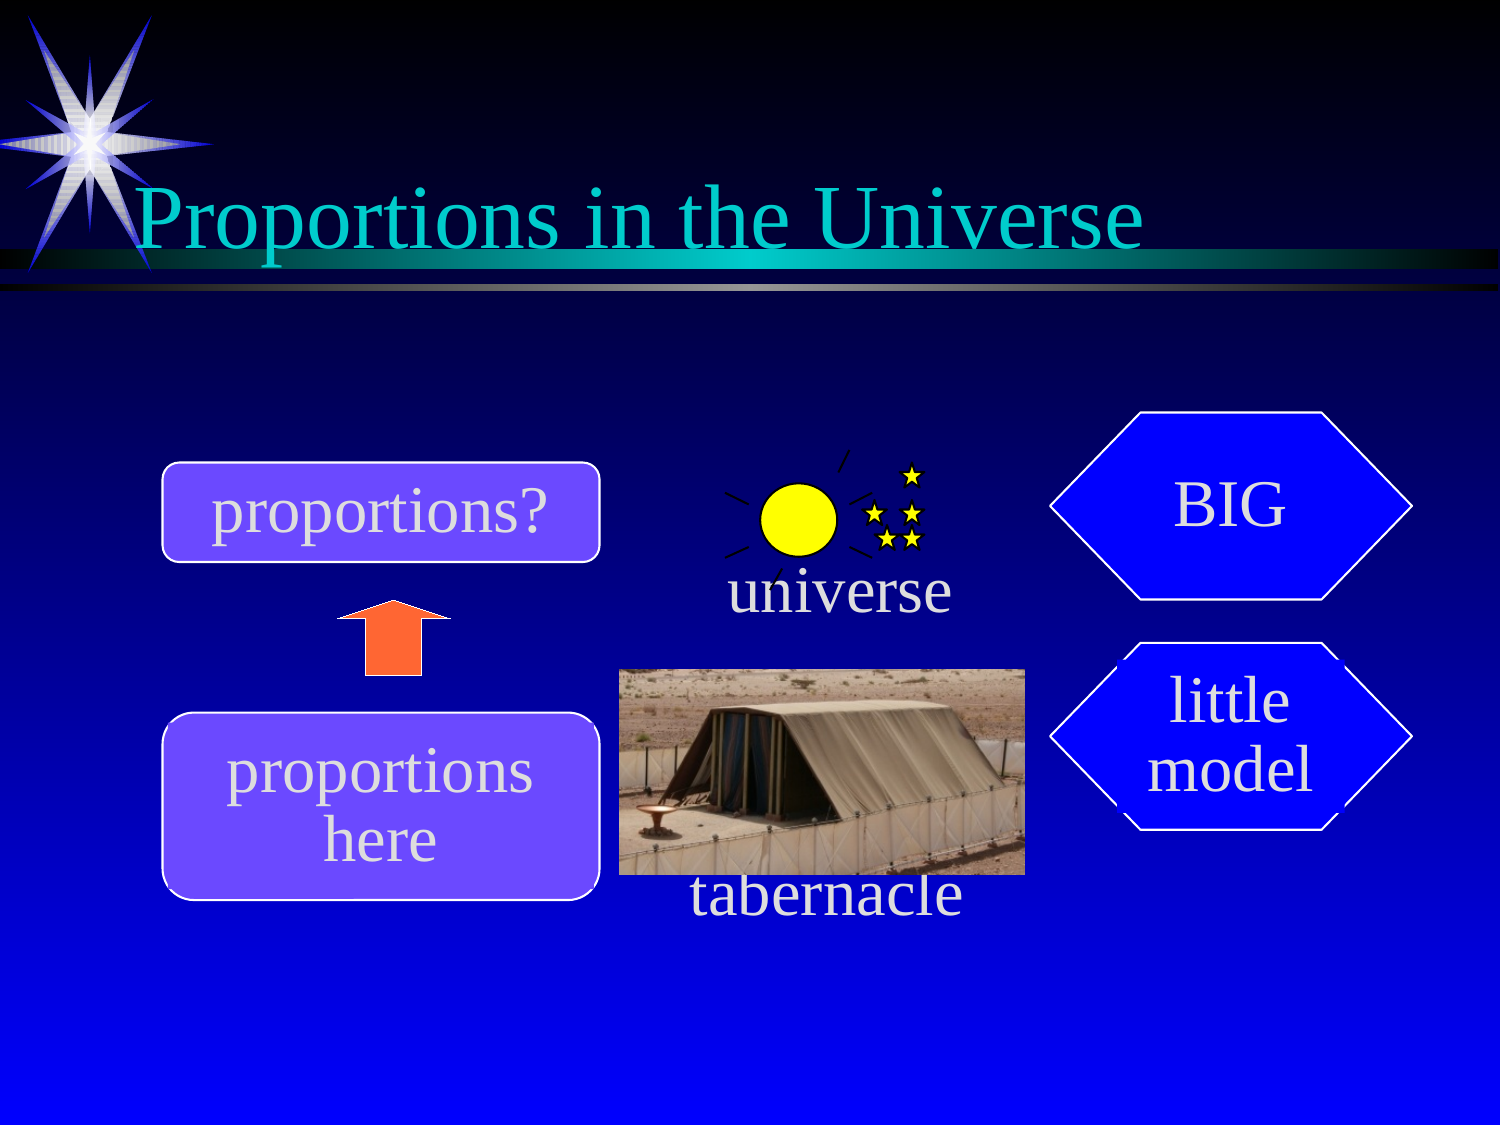

# Proportions in the Universe
BIG
proportions?
universe
little
model
proportions
here
tabernacle